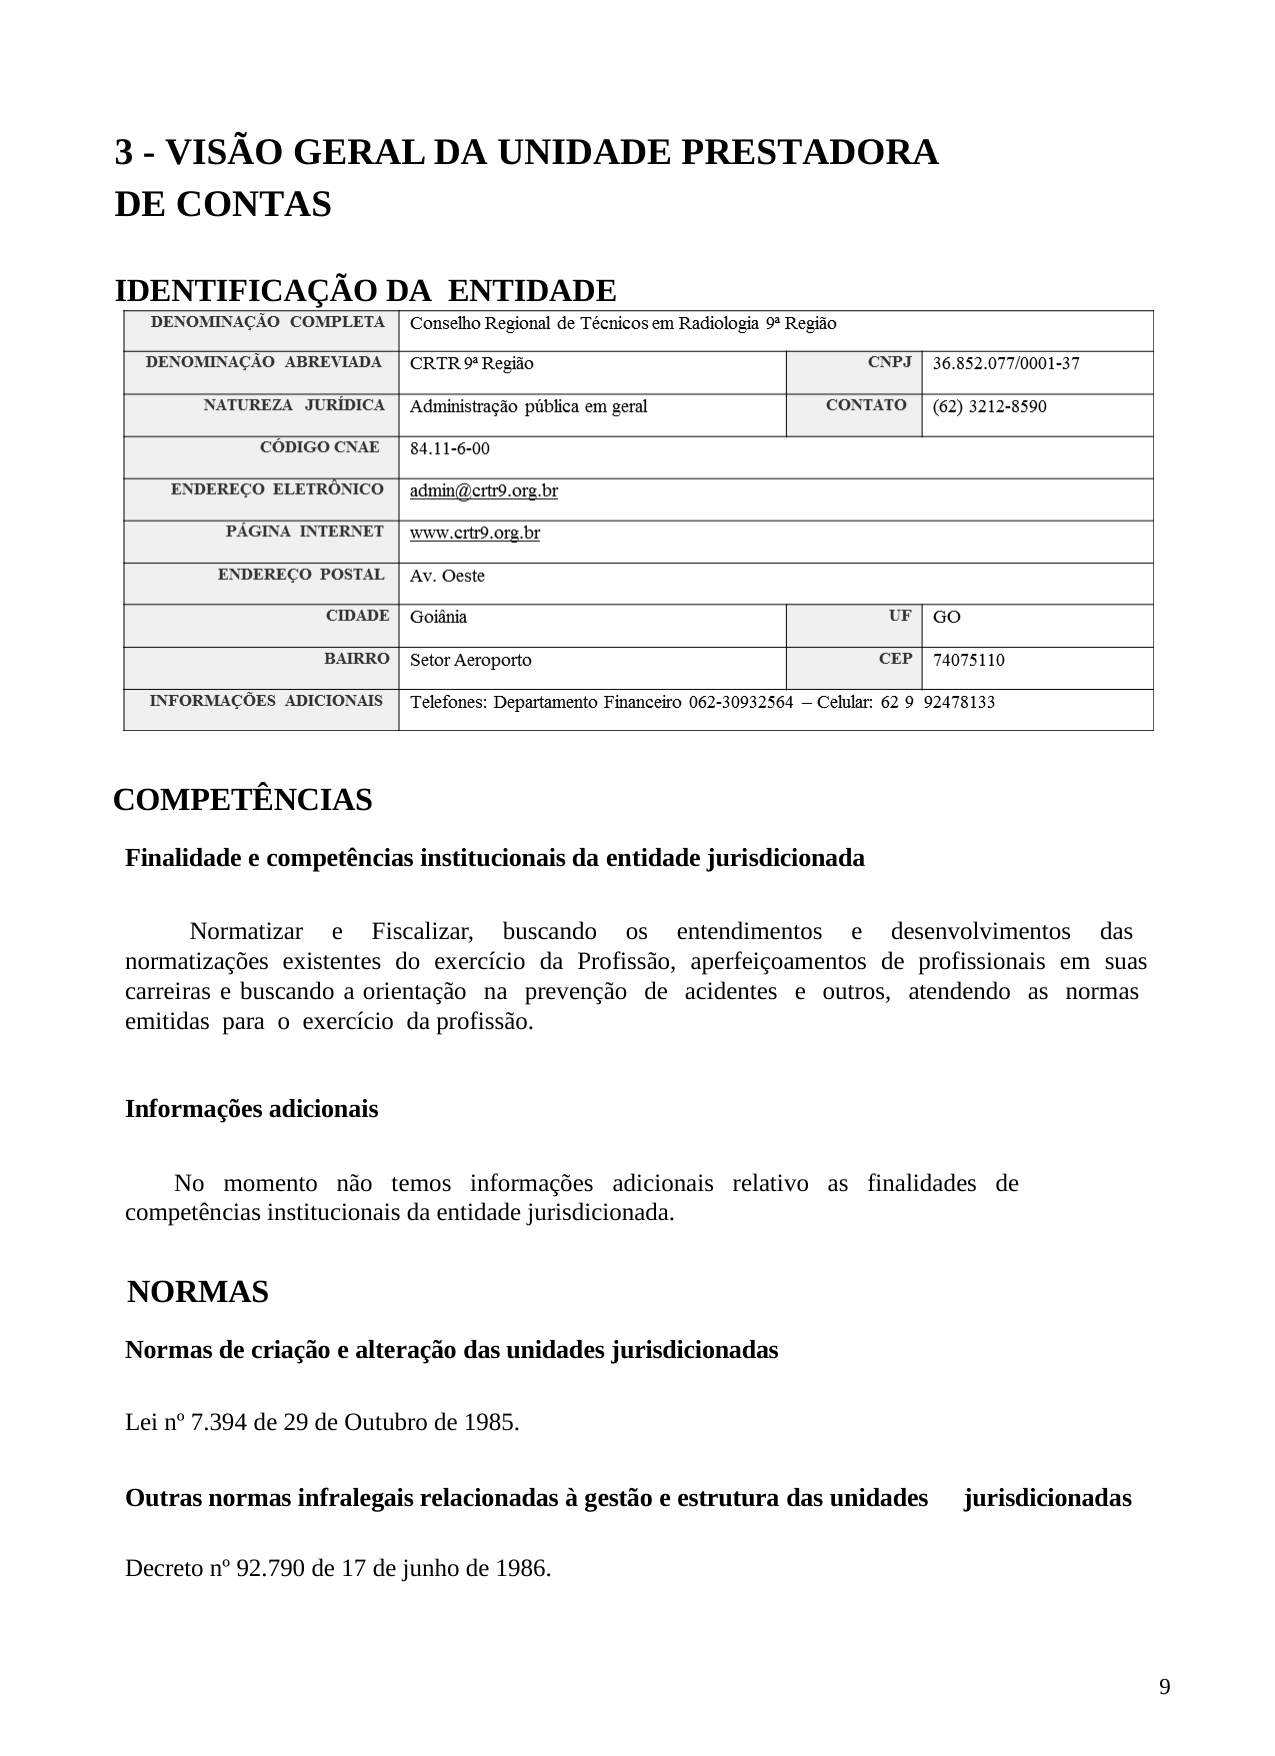

3 - VISÃO GERAL DA UNIDADE PRESTADORA DE CONTAS
IDENTIFICAÇÃO DA ENTIDADE
COMPETÊNCIAS
Finalidade e competências institucionais da entidade jurisdicionada
Normatizar e Fiscalizar, buscando os entendimentos e desenvolvimentos das normatizações existentes do exercício da Profissão, aperfeiçoamentos de profissionais em suas carreiras e buscando a orientação na prevenção de acidentes e outros, atendendo as normas emitidas para o exercício da profissão.
Informações adicionais
No momento não temos informações adicionais relativo as finalidades de competências institucionais da entidade jurisdicionada.
NORMAS
Normas de criação e alteração das unidades jurisdicionadas
Lei nº 7.394 de 29 de Outubro de 1985.
Outras normas infralegais relacionadas à gestão e estrutura das unidades
jurisdicionadas
Decreto nº 92.790 de 17 de junho de 1986.